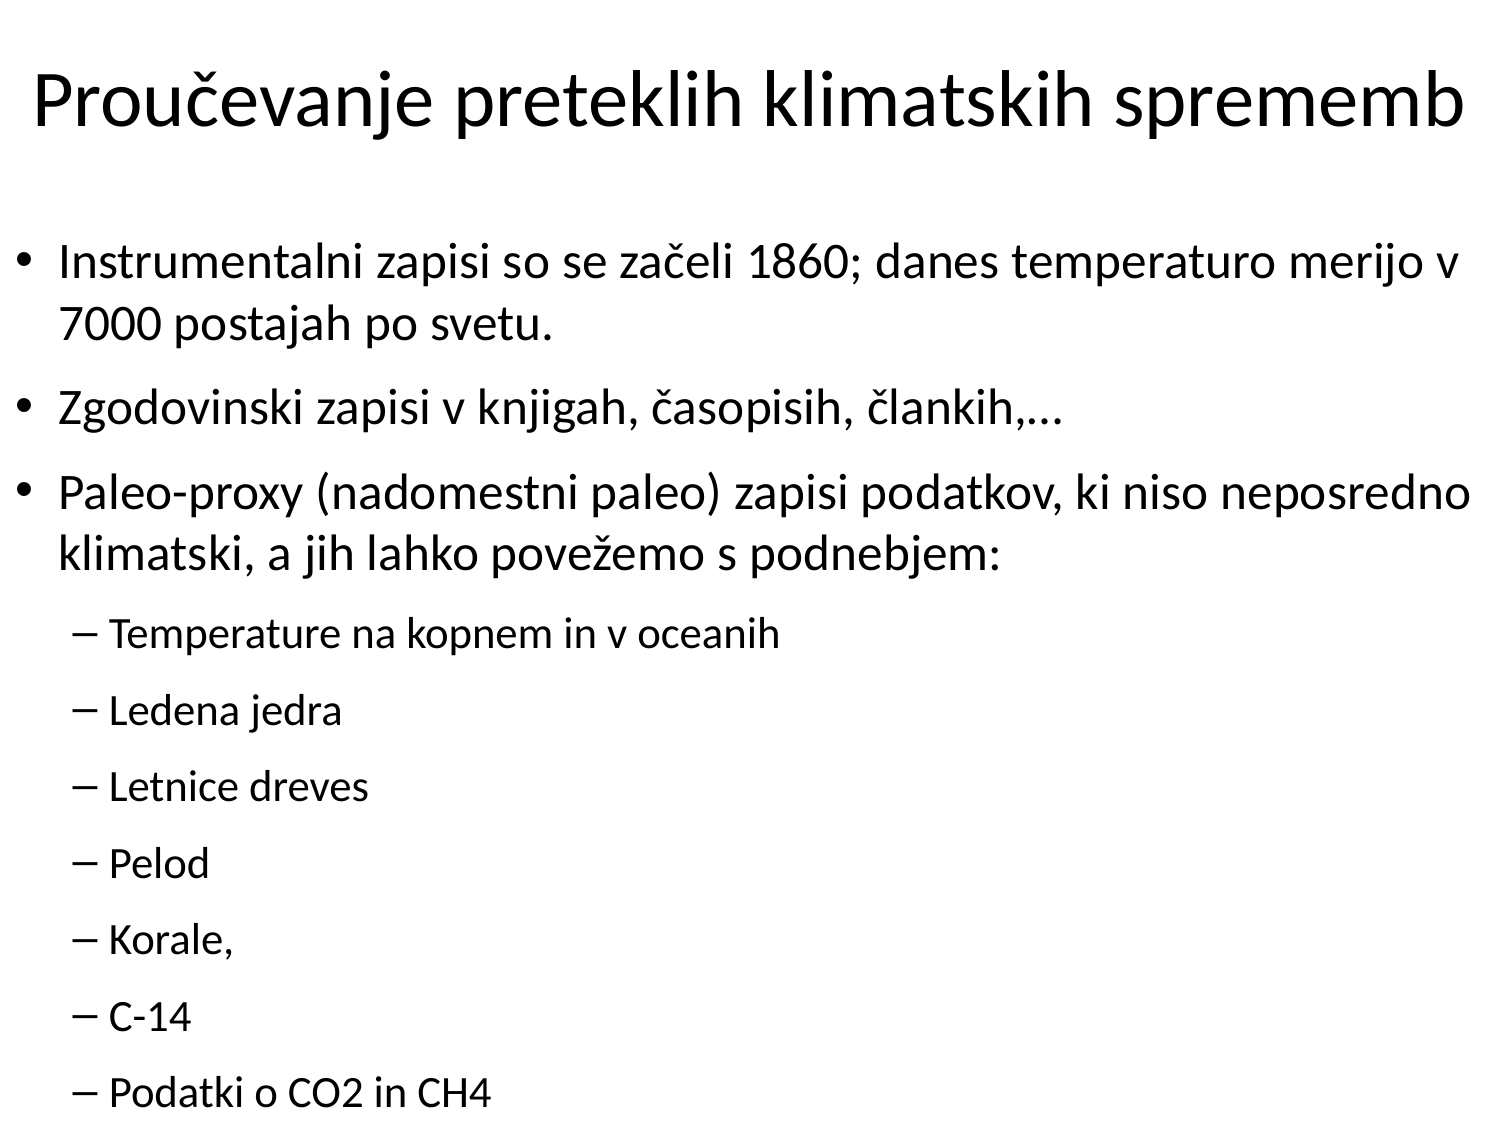

# Proučevanje preteklih klimatskih sprememb
Instrumentalni zapisi so se začeli 1860; danes temperaturo merijo v 7000 postajah po svetu.
Zgodovinski zapisi v knjigah, časopisih, člankih,…
Paleo-proxy (nadomestni paleo) zapisi podatkov, ki niso neposredno klimatski, a jih lahko povežemo s podnebjem:
Temperature na kopnem in v oceanih
Ledena jedra
Letnice dreves
Pelod
Korale,
C-14
Podatki o CO2 in CH4